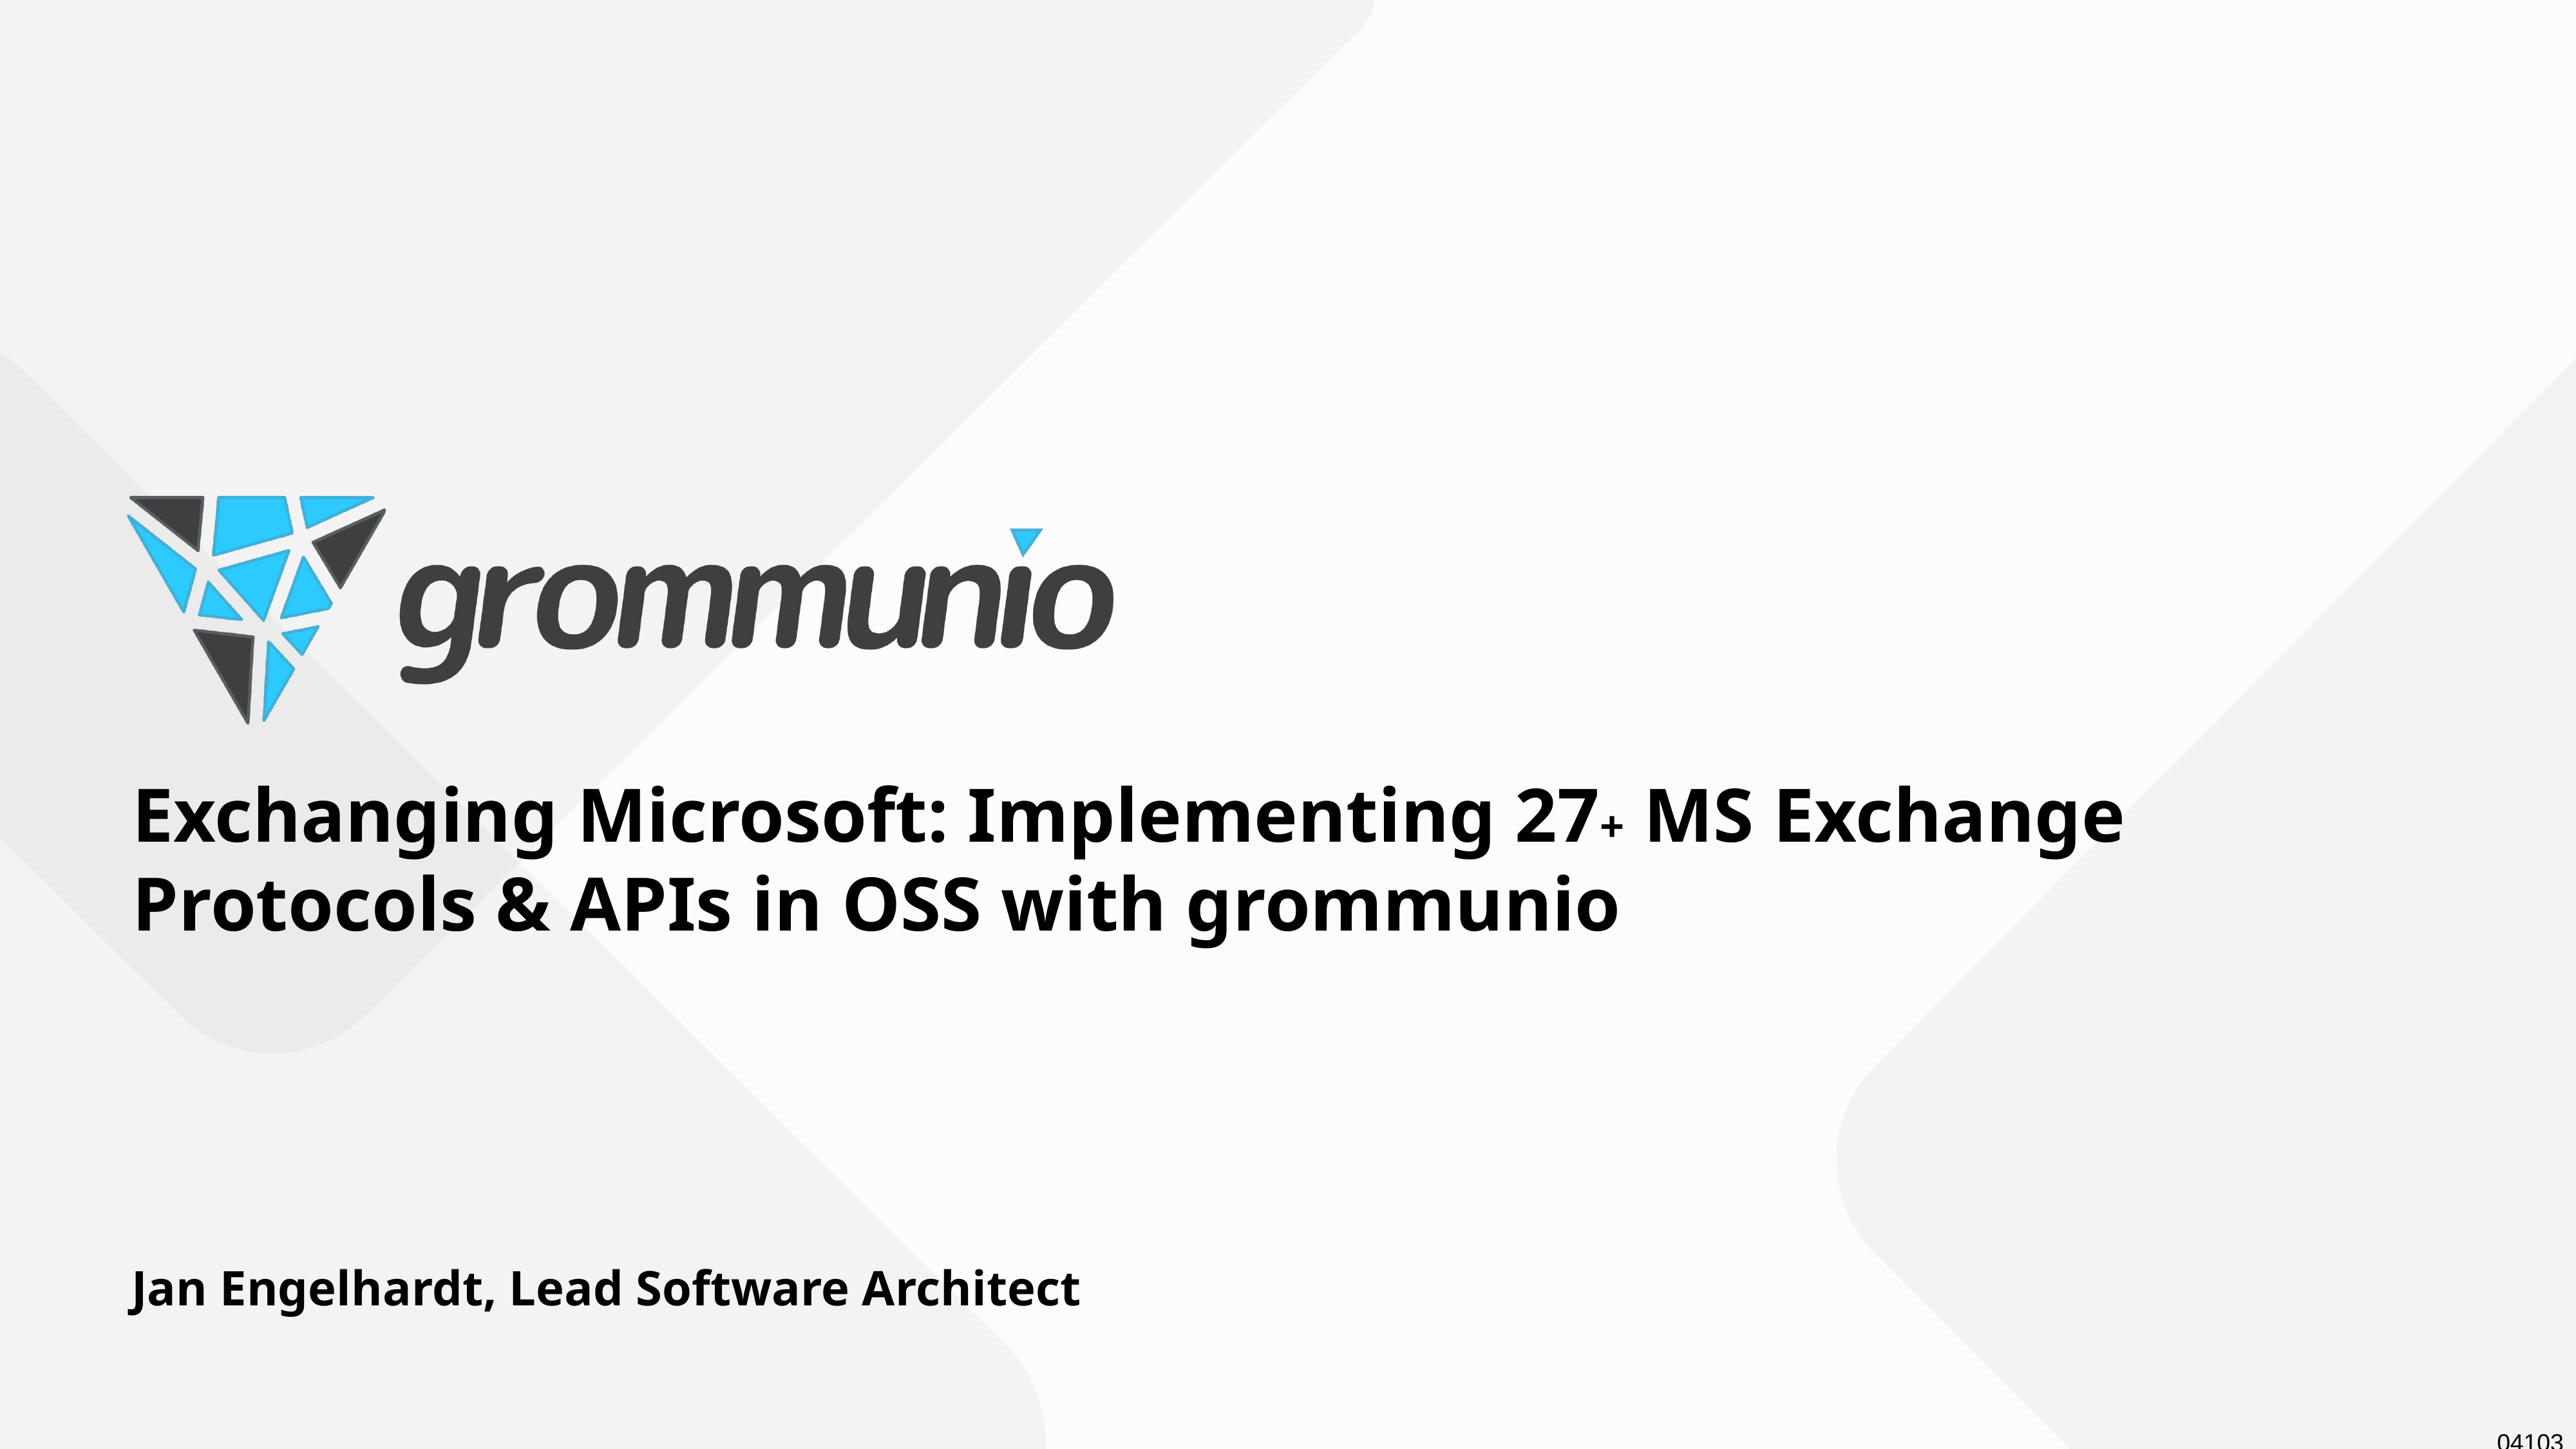

Exchanging Microsoft: Implementing 27+ MS Exchange Protocols & APIs in OSS with grommunio
# Jan Engelhardt, Lead Software Architect
04103